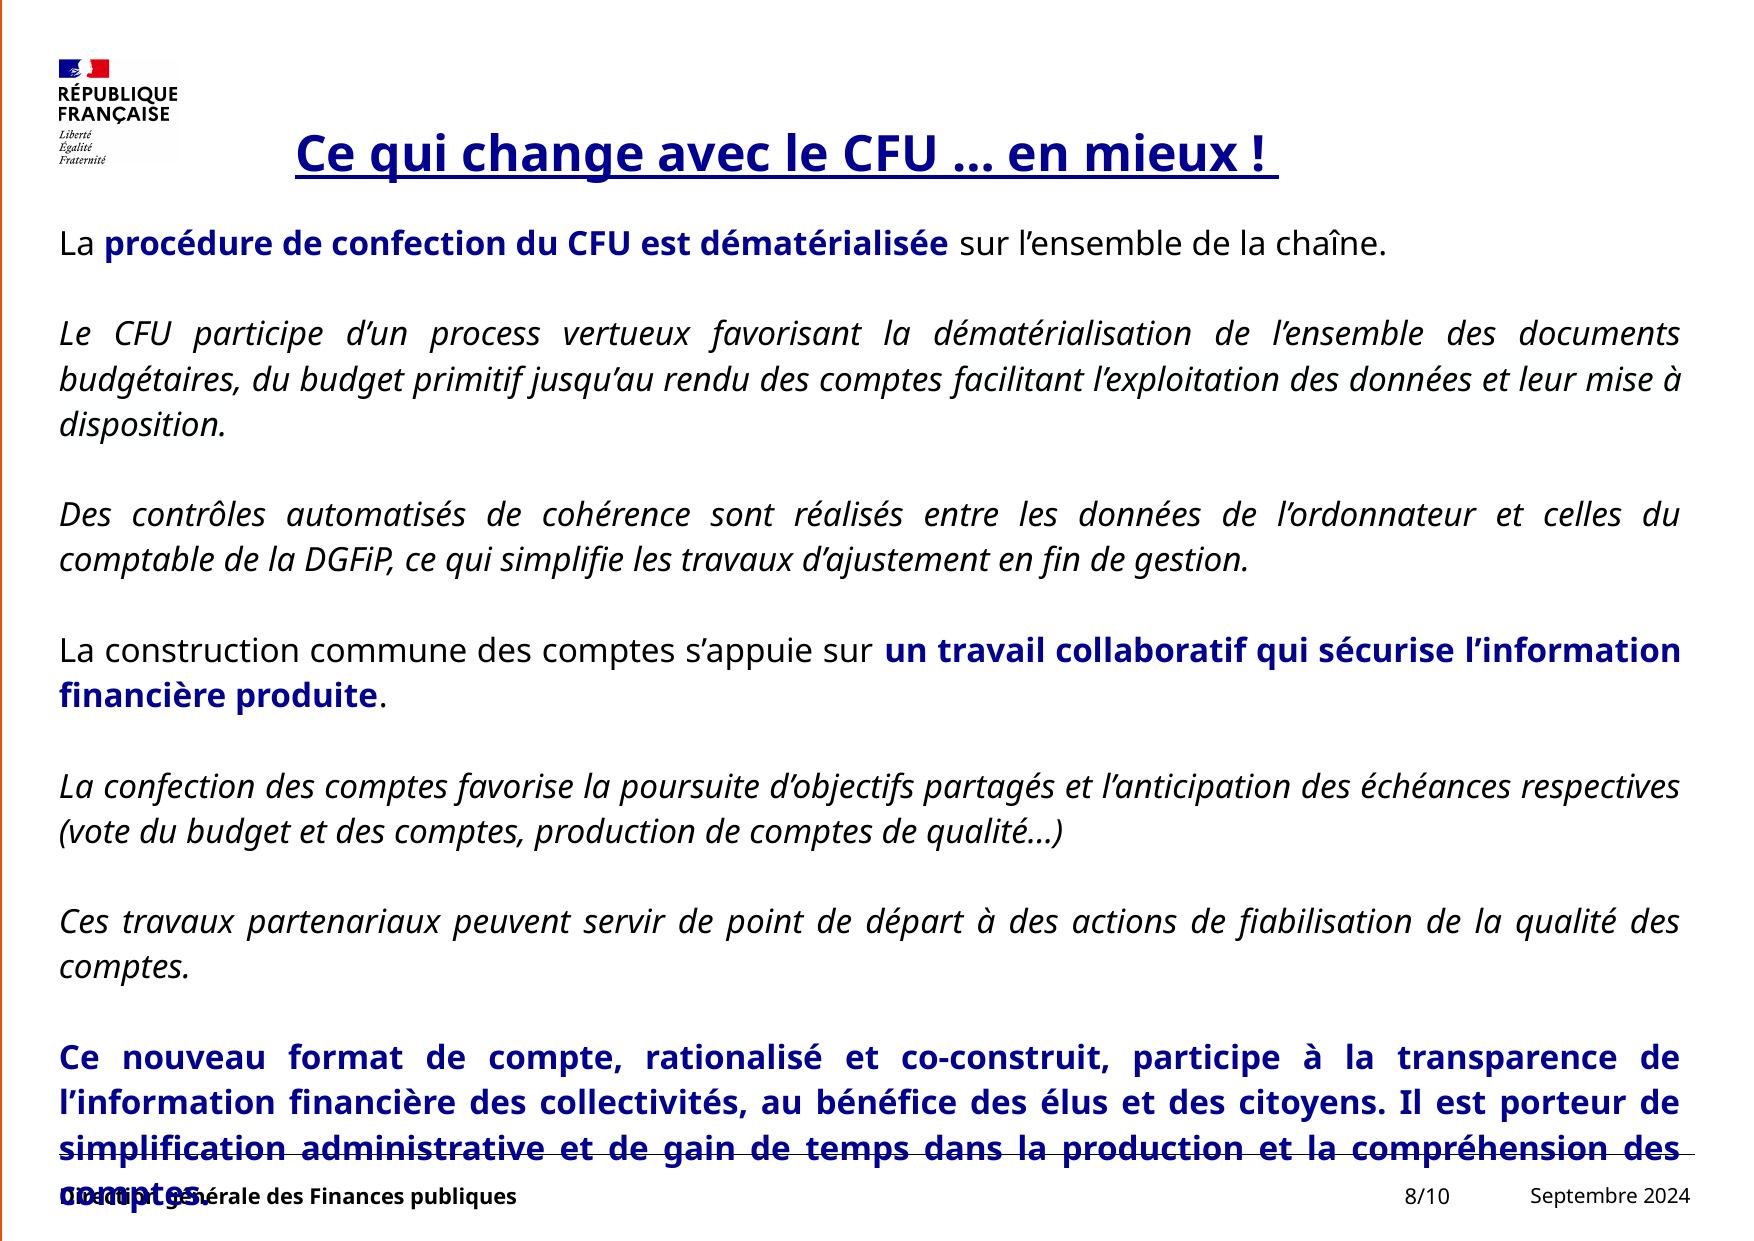

Ce qui change avec le CFU … en mieux !
La procédure de confection du CFU est dématérialisée sur l’ensemble de la chaîne.
Le CFU participe d’un process vertueux favorisant la dématérialisation de l’ensemble des documents budgétaires, du budget primitif jusqu’au rendu des comptes facilitant l’exploitation des données et leur mise à disposition.
Des contrôles automatisés de cohérence sont réalisés entre les données de l’ordonnateur et celles du comptable de la DGFiP, ce qui simplifie les travaux d’ajustement en fin de gestion.
La construction commune des comptes s’appuie sur un travail collaboratif qui sécurise l’information financière produite.
La confection des comptes favorise la poursuite d’objectifs partagés et l’anticipation des échéances respectives (vote du budget et des comptes, production de comptes de qualité…)
Ces travaux partenariaux peuvent servir de point de départ à des actions de fiabilisation de la qualité des comptes.
Ce nouveau format de compte, rationalisé et co-construit, participe à la transparence de l’information financière des collectivités, au bénéfice des élus et des citoyens. Il est porteur de simplification administrative et de gain de temps dans la production et la compréhension des comptes.